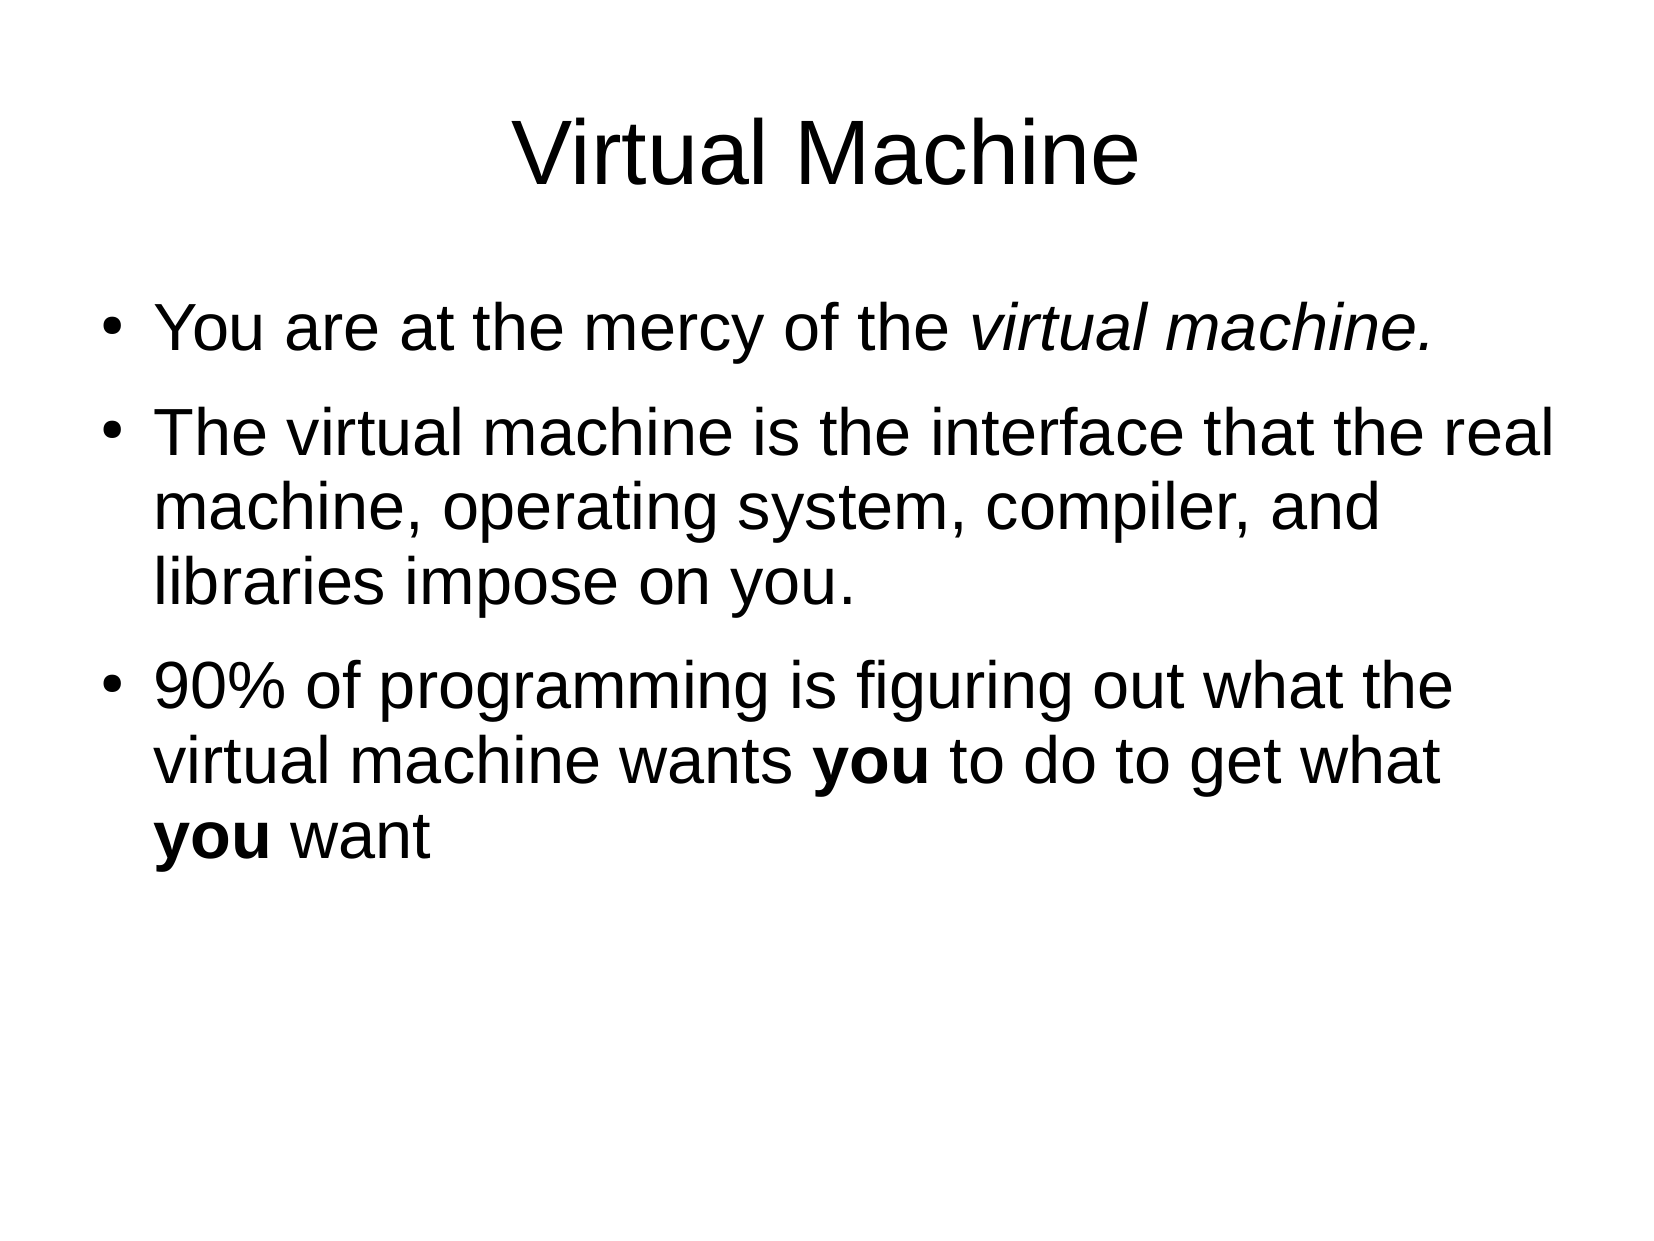

# Virtual Machine
You are at the mercy of the virtual machine.
The virtual machine is the interface that the real machine, operating system, compiler, and libraries impose on you.
90% of programming is figuring out what the virtual machine wants you to do to get what you want